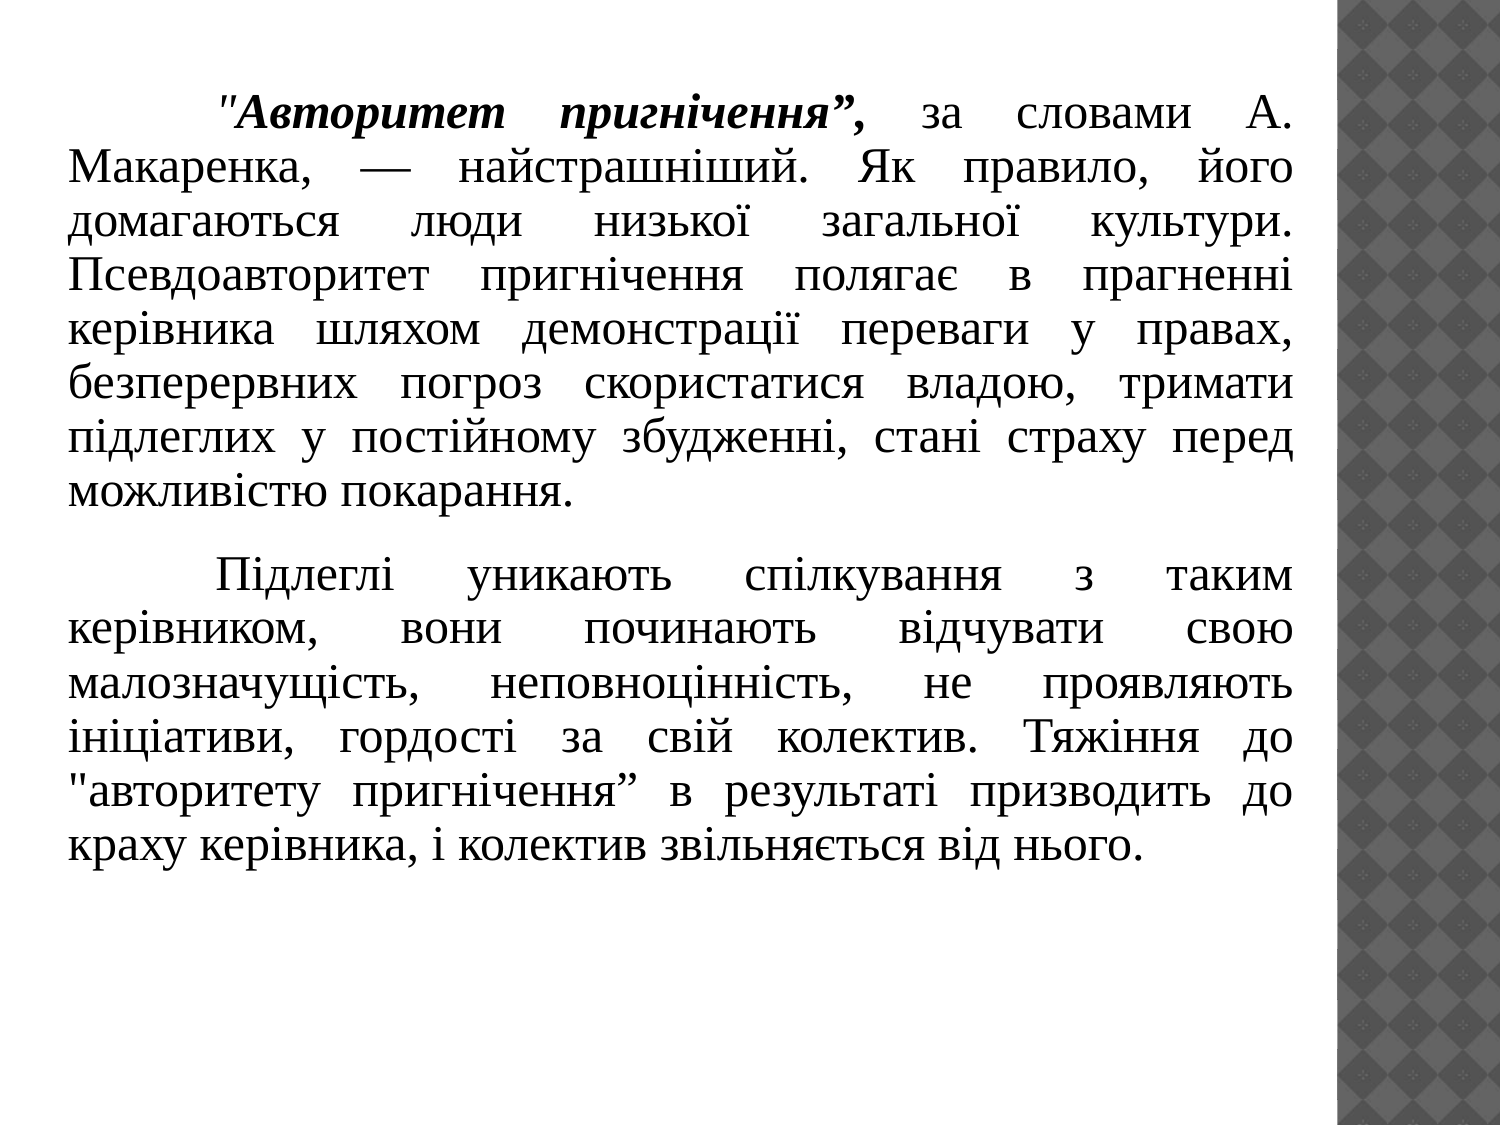

# "Авторитет пригнічення”, за словами А. Макаренка, — найстраш­ніший. Як правило, його домагаються люди низької загальної культури. Псевдоавторитет пригнічення полягає в прагненні керівника шляхом демонстрації переваги у правах, безперервних погроз скориста­тися владою, тримати підлеглих у постійному збудженні, стані страху пе­ред можливістю покарання.
		Підлеглі уникають спілкування з таким керівником, вони починають відчувати свою малозначущість, неповноцінність, не проявляють ініціативи, гордості за свій колек­тив. Тяжіння до "авторитету пригнічення” в результаті призводить до краху керівника, і колектив звільняється від нього.